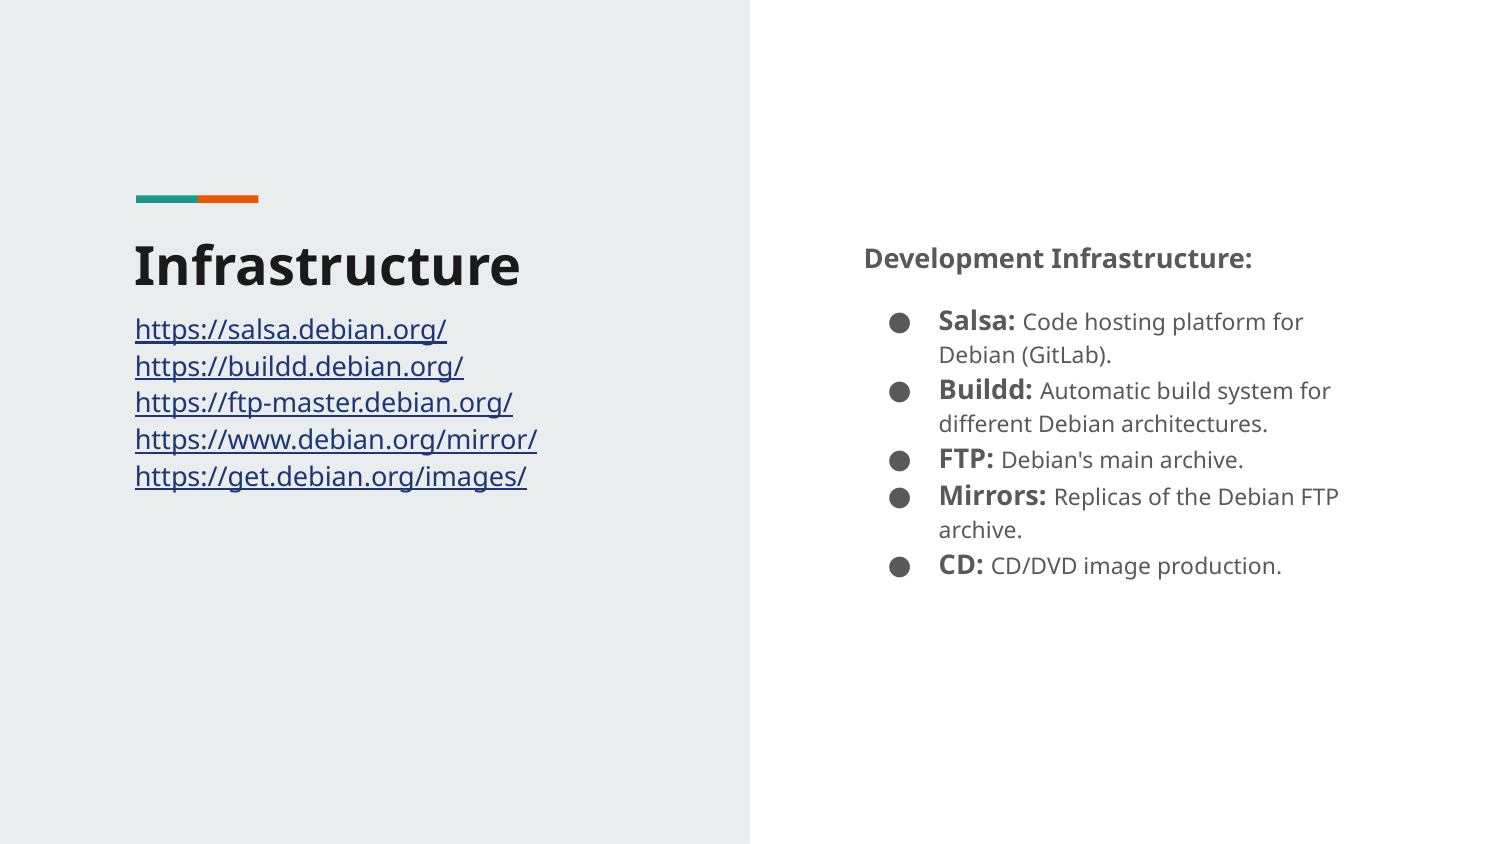

# Infrastructure
Development Infrastructure:
Salsa: Code hosting platform for Debian (GitLab).
Buildd: Automatic build system for different Debian architectures.
FTP: Debian's main archive.
Mirrors: Replicas of the Debian FTP archive.
CD: CD/DVD image production.
https://salsa.debian.org/
https://buildd.debian.org/
https://ftp-master.debian.org/
https://www.debian.org/mirror/
https://get.debian.org/images/